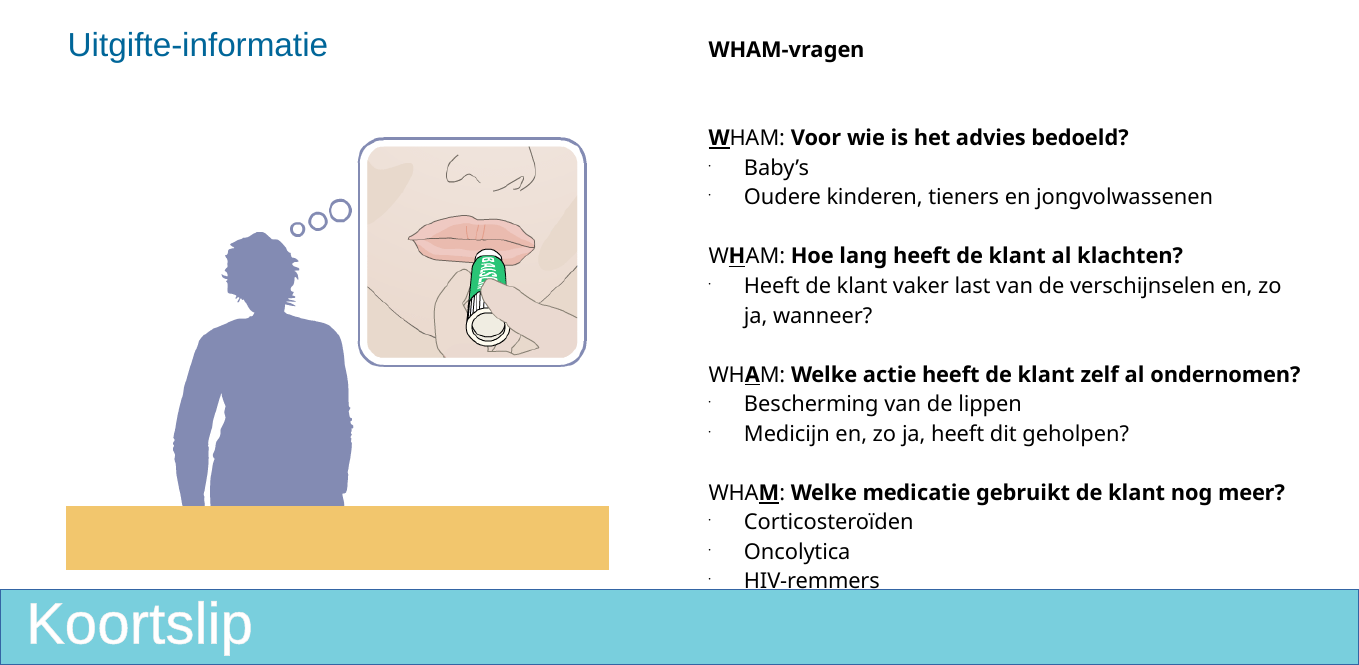

# Uitgifte-informatie
WHAM-vragen
WHAM: Voor wie is het advies bedoeld?
Baby’s
Oudere kinderen, tieners en jongvolwassenen
WHAM: Hoe lang heeft de klant al klachten?
Heeft de klant vaker last van de verschijnselen en, zo ja, wanneer?
WHAM: Welke actie heeft de klant zelf al ondernomen?
Bescherming van de lippen
Medicijn en, zo ja, heeft dit geholpen?
WHAM: Welke medicatie gebruikt de klant nog meer?
Corticosteroïden
Oncolytica
HIV-remmers
Middelen tegen afstotingsreacties
02 zelfzorg Acne
Koortslip